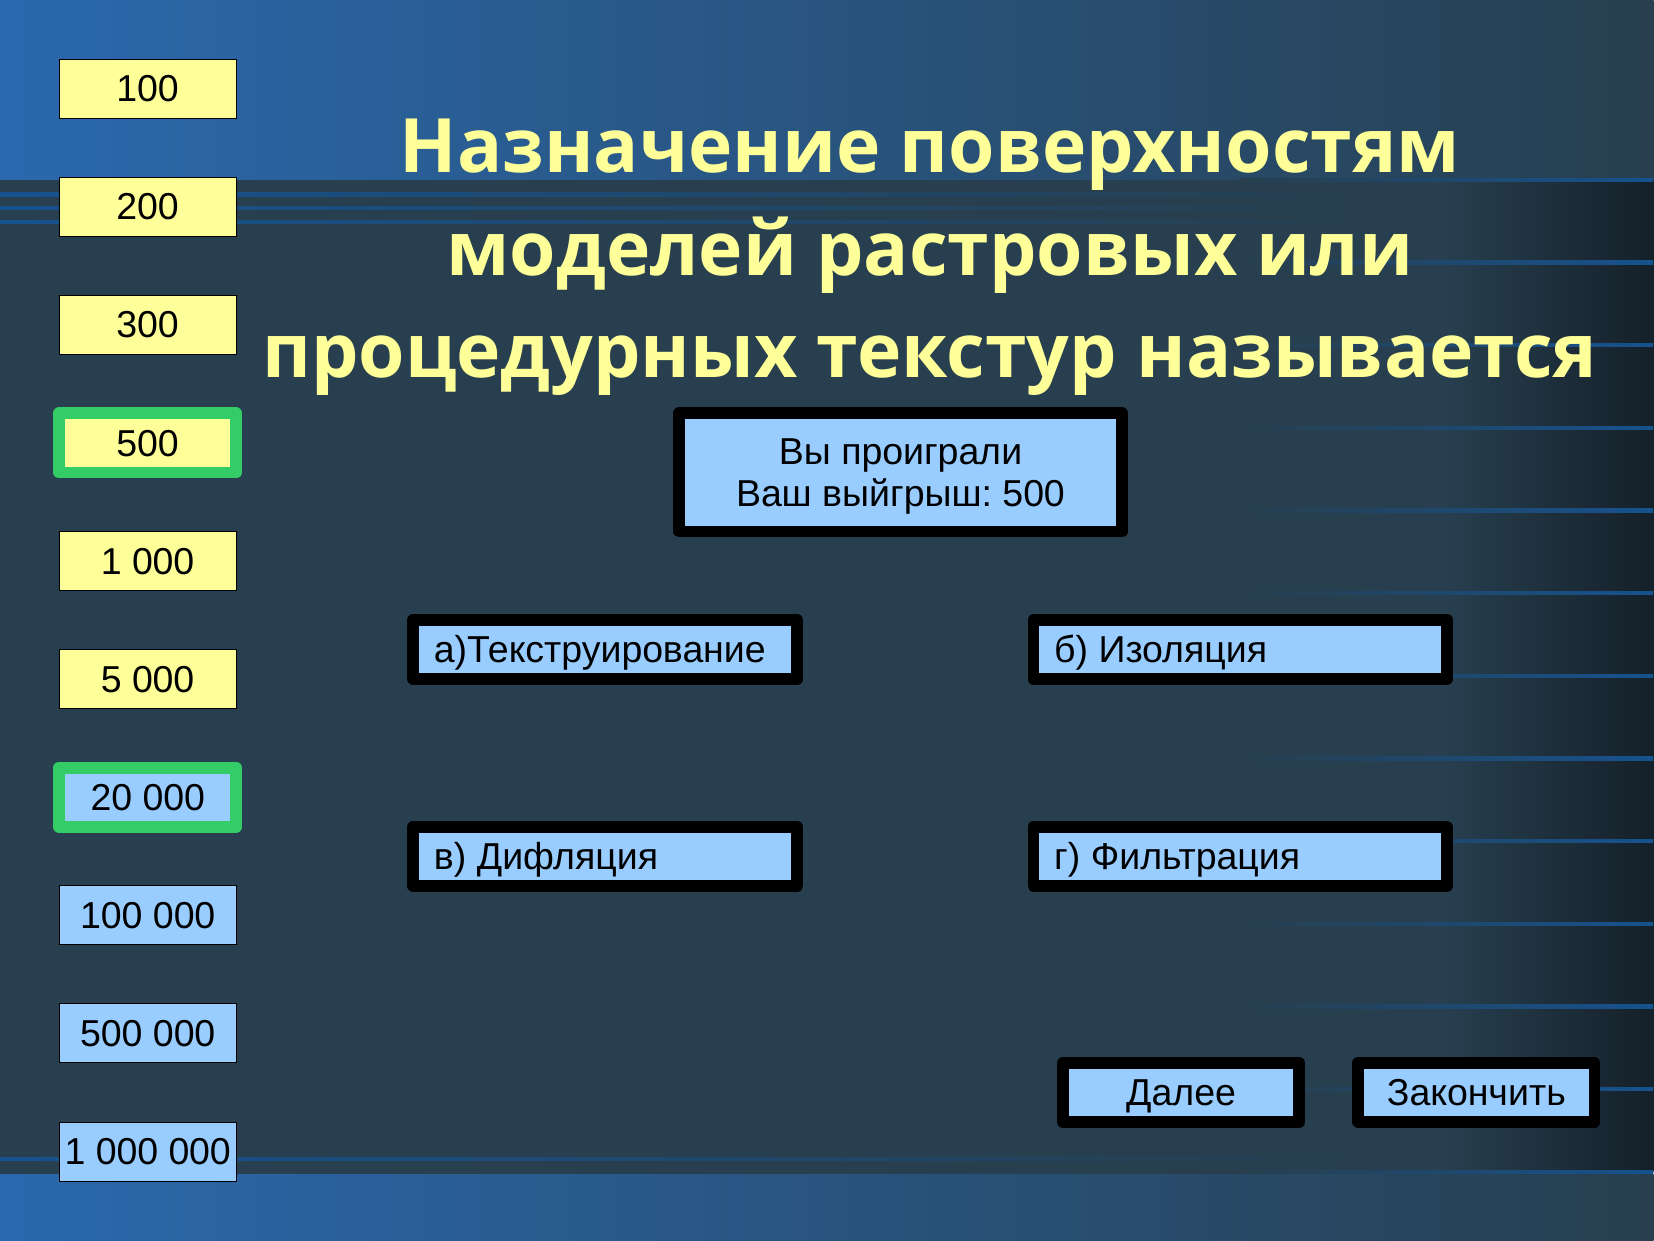

100
Назначение поверхностям моделей растровых или процедурных текстур называется
200
300
500
Вы проиграли
Ваш выйгрыш: 500
1 000
а)Текструирование
б) Изоляция
5 000
20 000
в) Дифляция
г) Фильтрация
100 000
500 000
Далее
Закончить
1 000 000